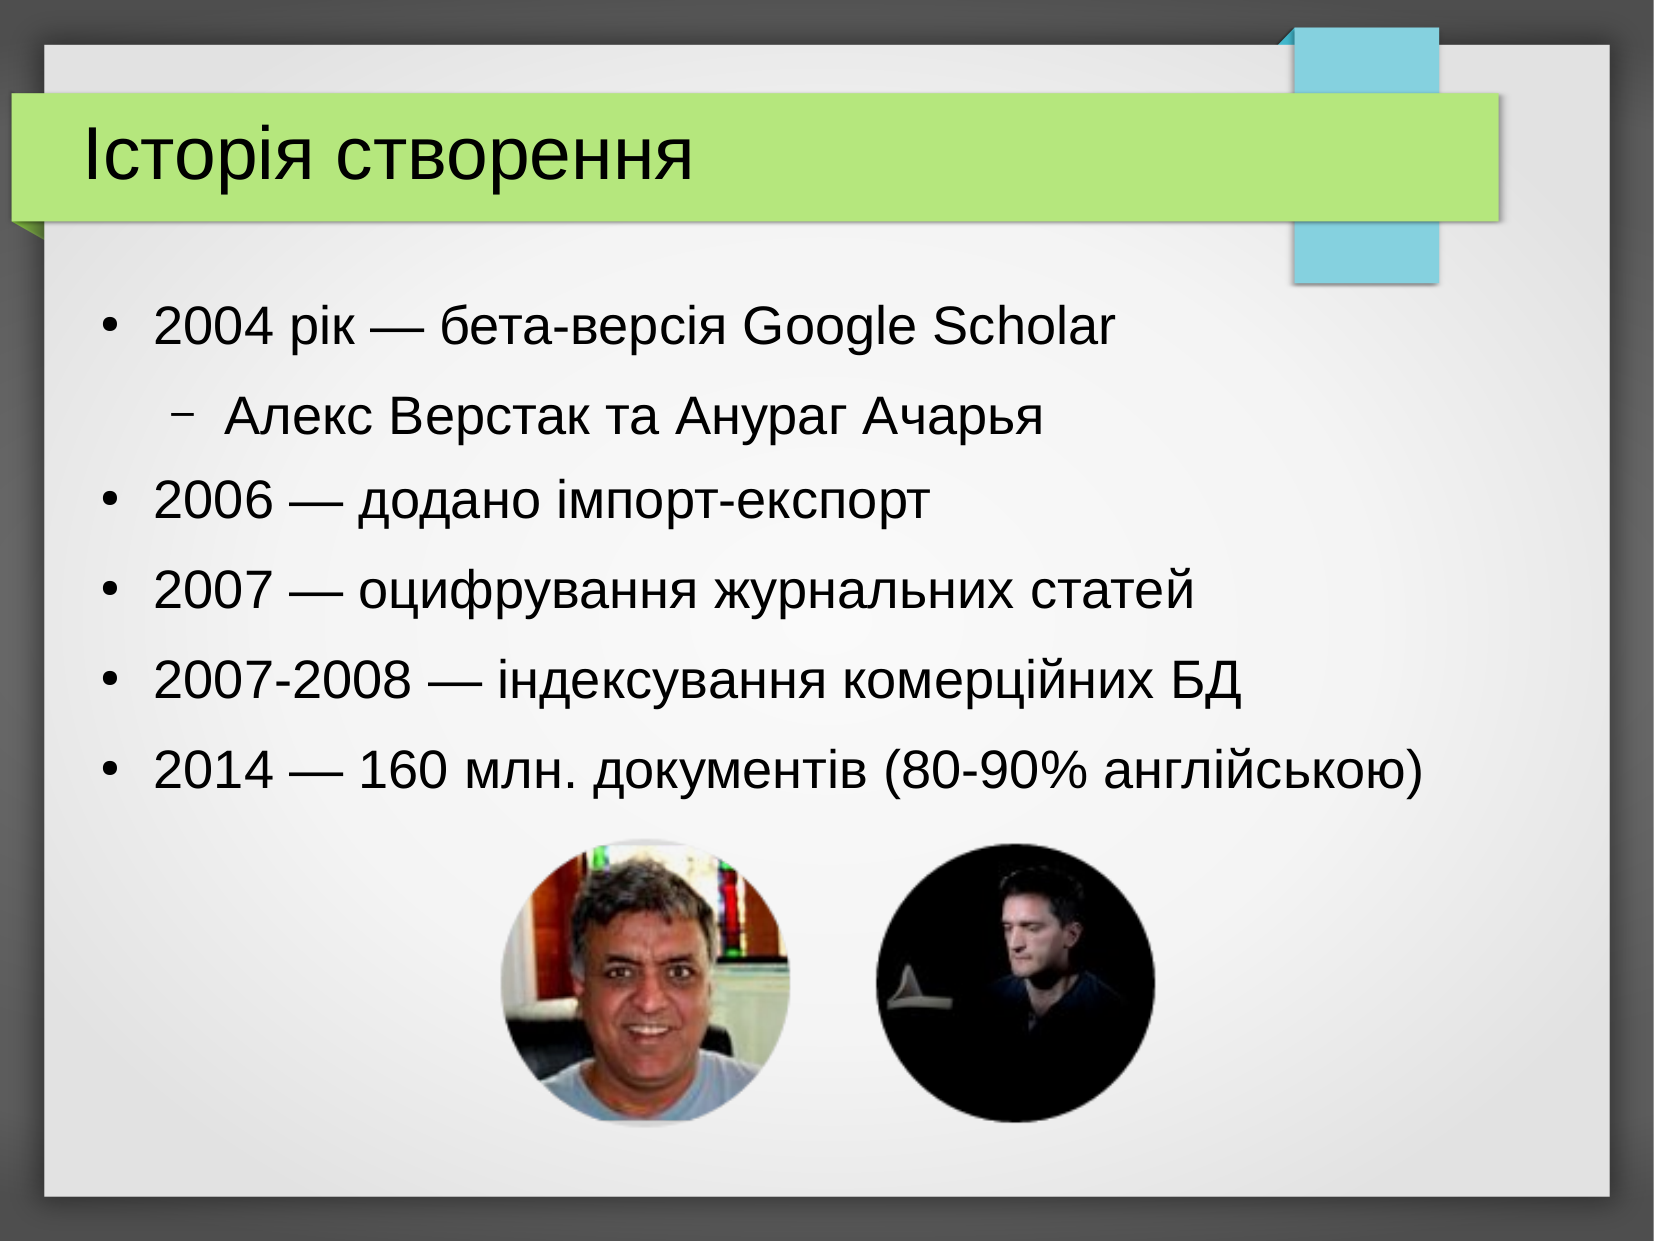

# Історія створення
2004 рік — бета-версія Google Scholar
Алекс Верстак та Анураг Ачарья
2006 — додано імпорт-експорт
2007 — оцифрування журнальних статей
2007-2008 — індексування комерційних БД
2014 — 160 млн. документів (80-90% англійською)